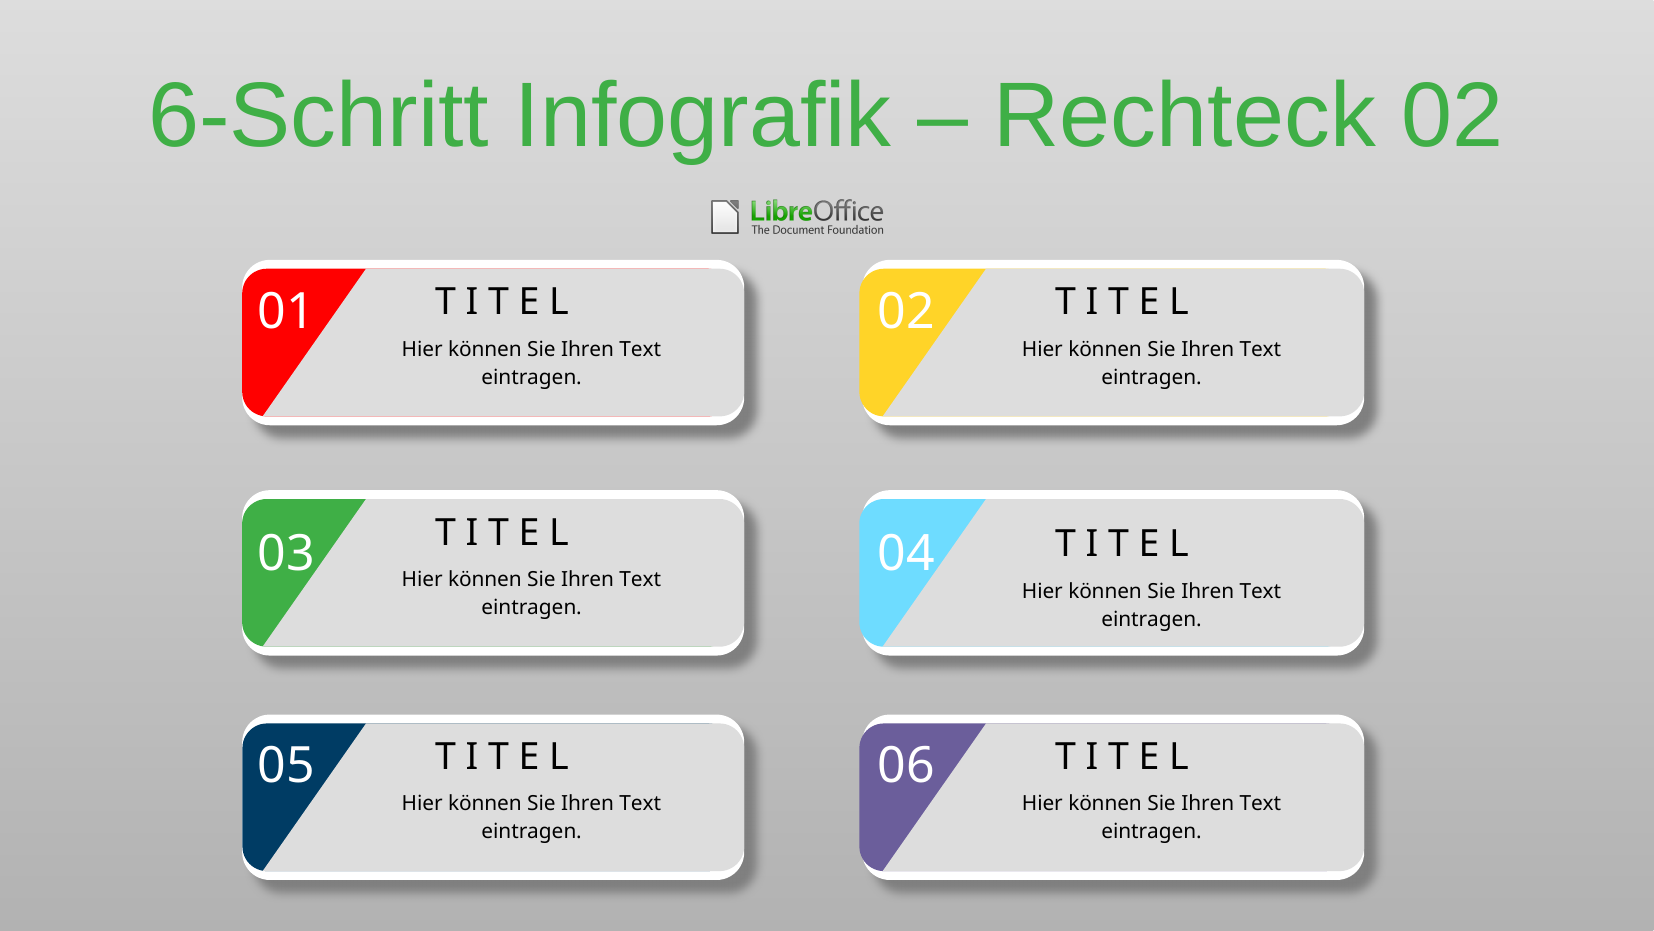

# 6-Schritt Infografik – Rechteck 02
T I T E L
T I T E L
01
02
Hier können Sie Ihren Text eintragen.
Hier können Sie Ihren Text eintragen.
T I T E L
T I T E L
03
04
Hier können Sie Ihren Text eintragen.
Hier können Sie Ihren Text eintragen.
T I T E L
T I T E L
05
06
Hier können Sie Ihren Text eintragen.
Hier können Sie Ihren Text eintragen.